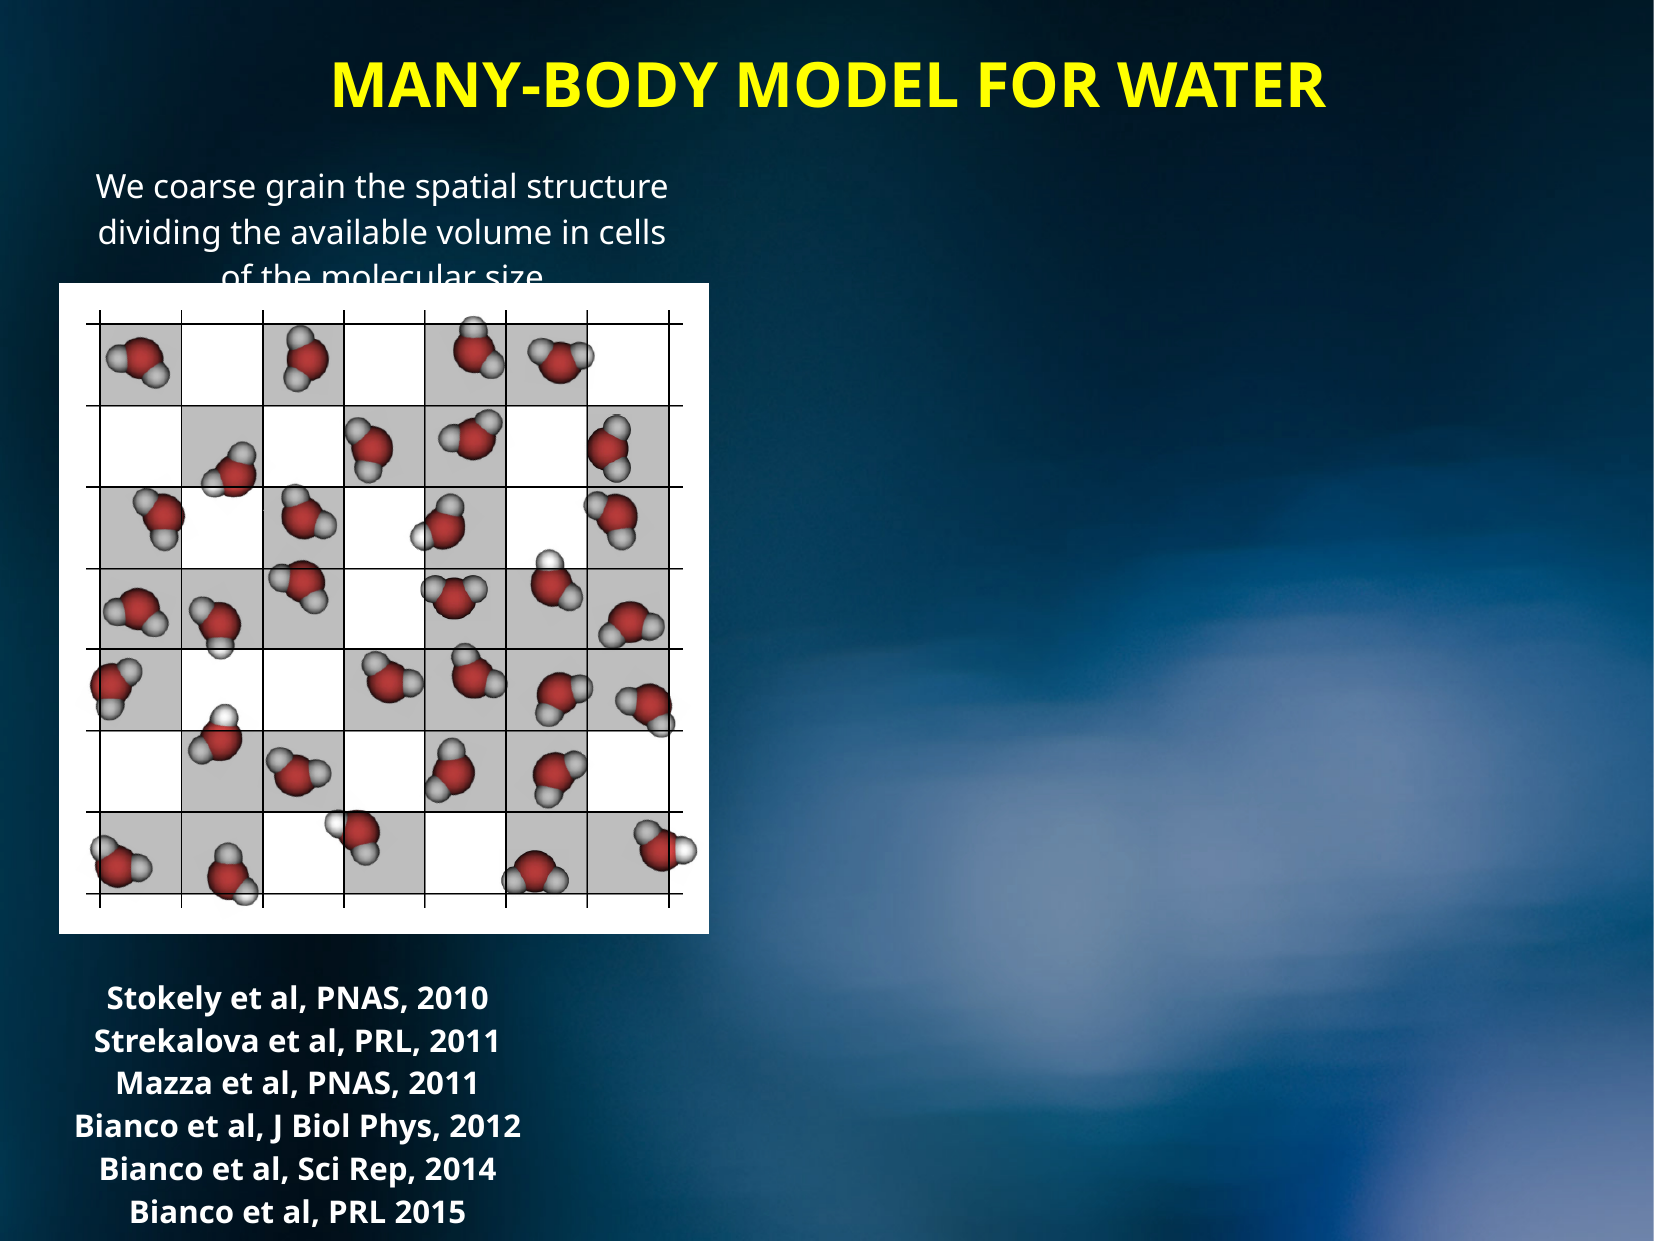

MANY-BODY MODEL FOR WATER
We coarse grain the spatial structure
dividing the available volume in cells
of the molecular size
Stokely et al, PNAS, 2010
Strekalova et al, PRL, 2011
Mazza et al, PNAS, 2011
Bianco et al, J Biol Phys, 2012
Bianco et al, Sci Rep, 2014
Bianco et al, PRL 2015
...